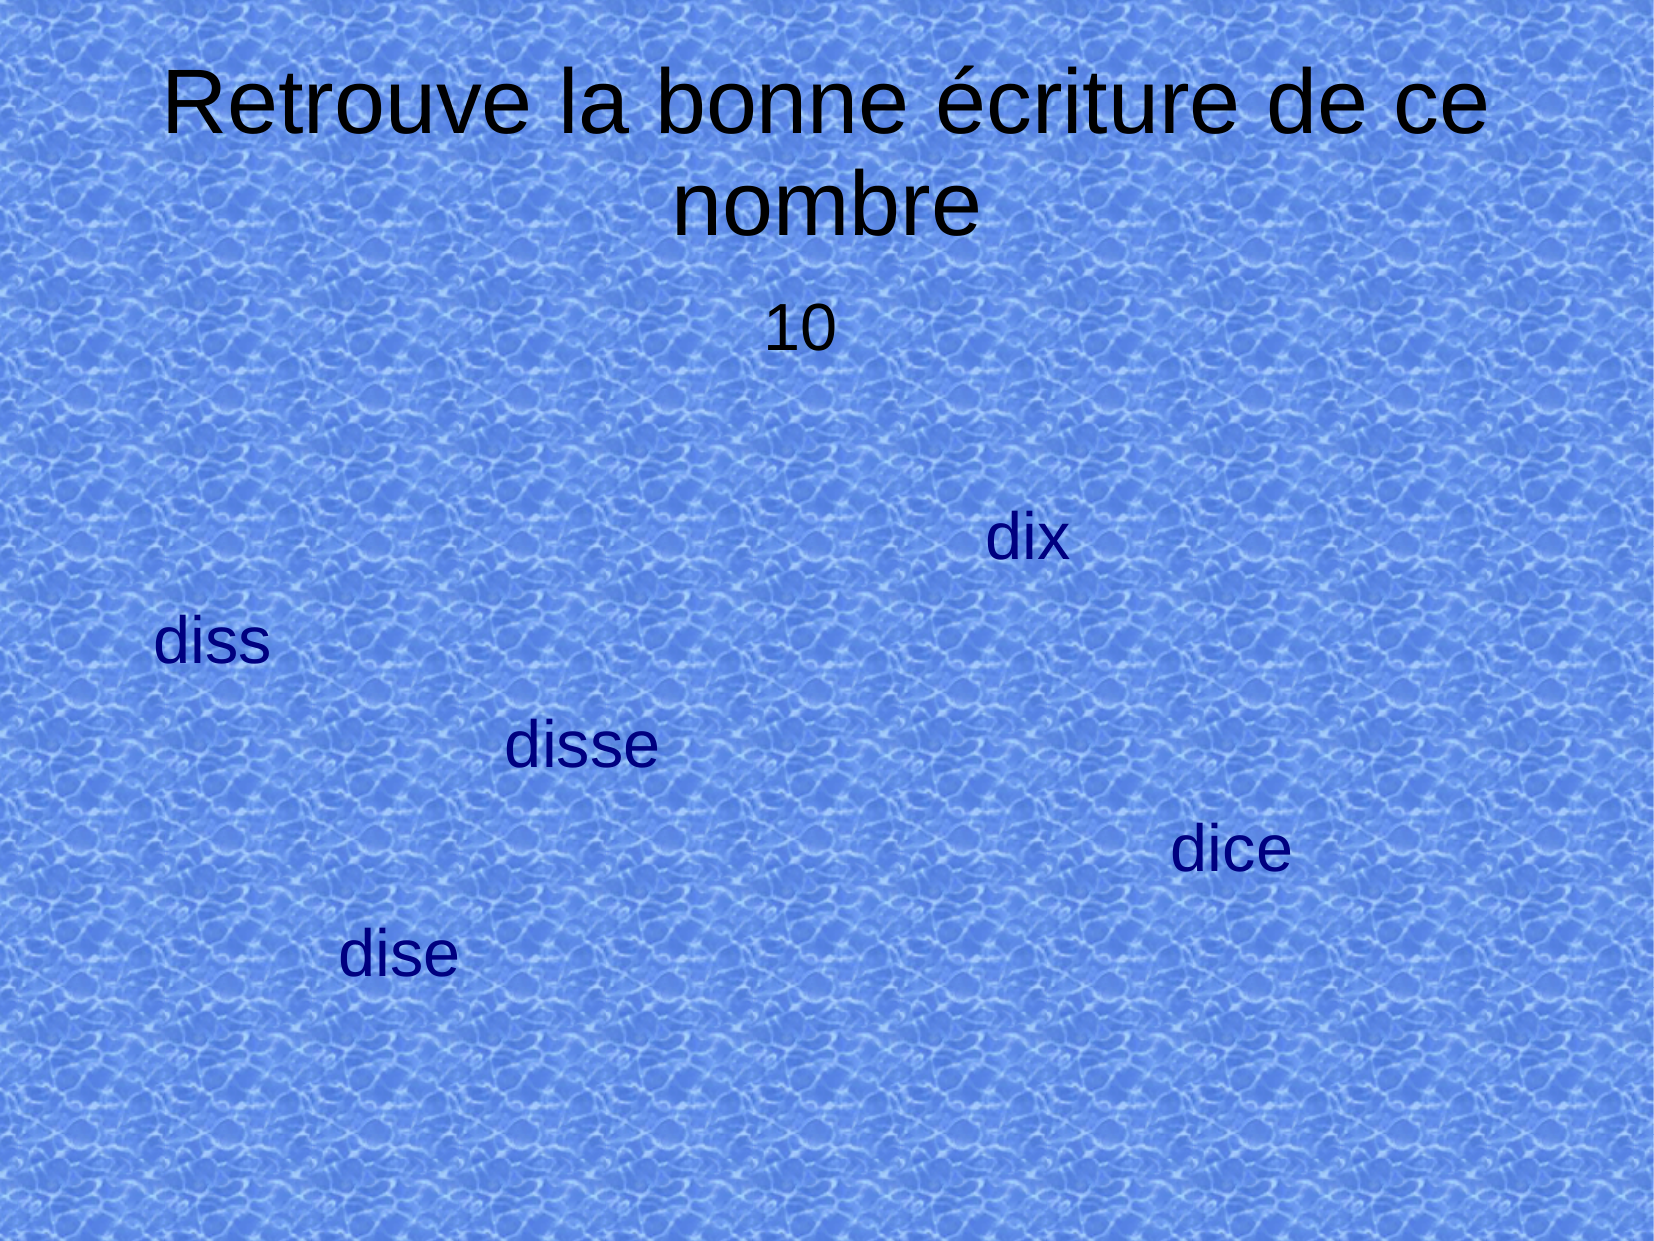

# Retrouve la bonne écriture de ce nombre
 10
 dix
diss
 disse
 dice
 dise